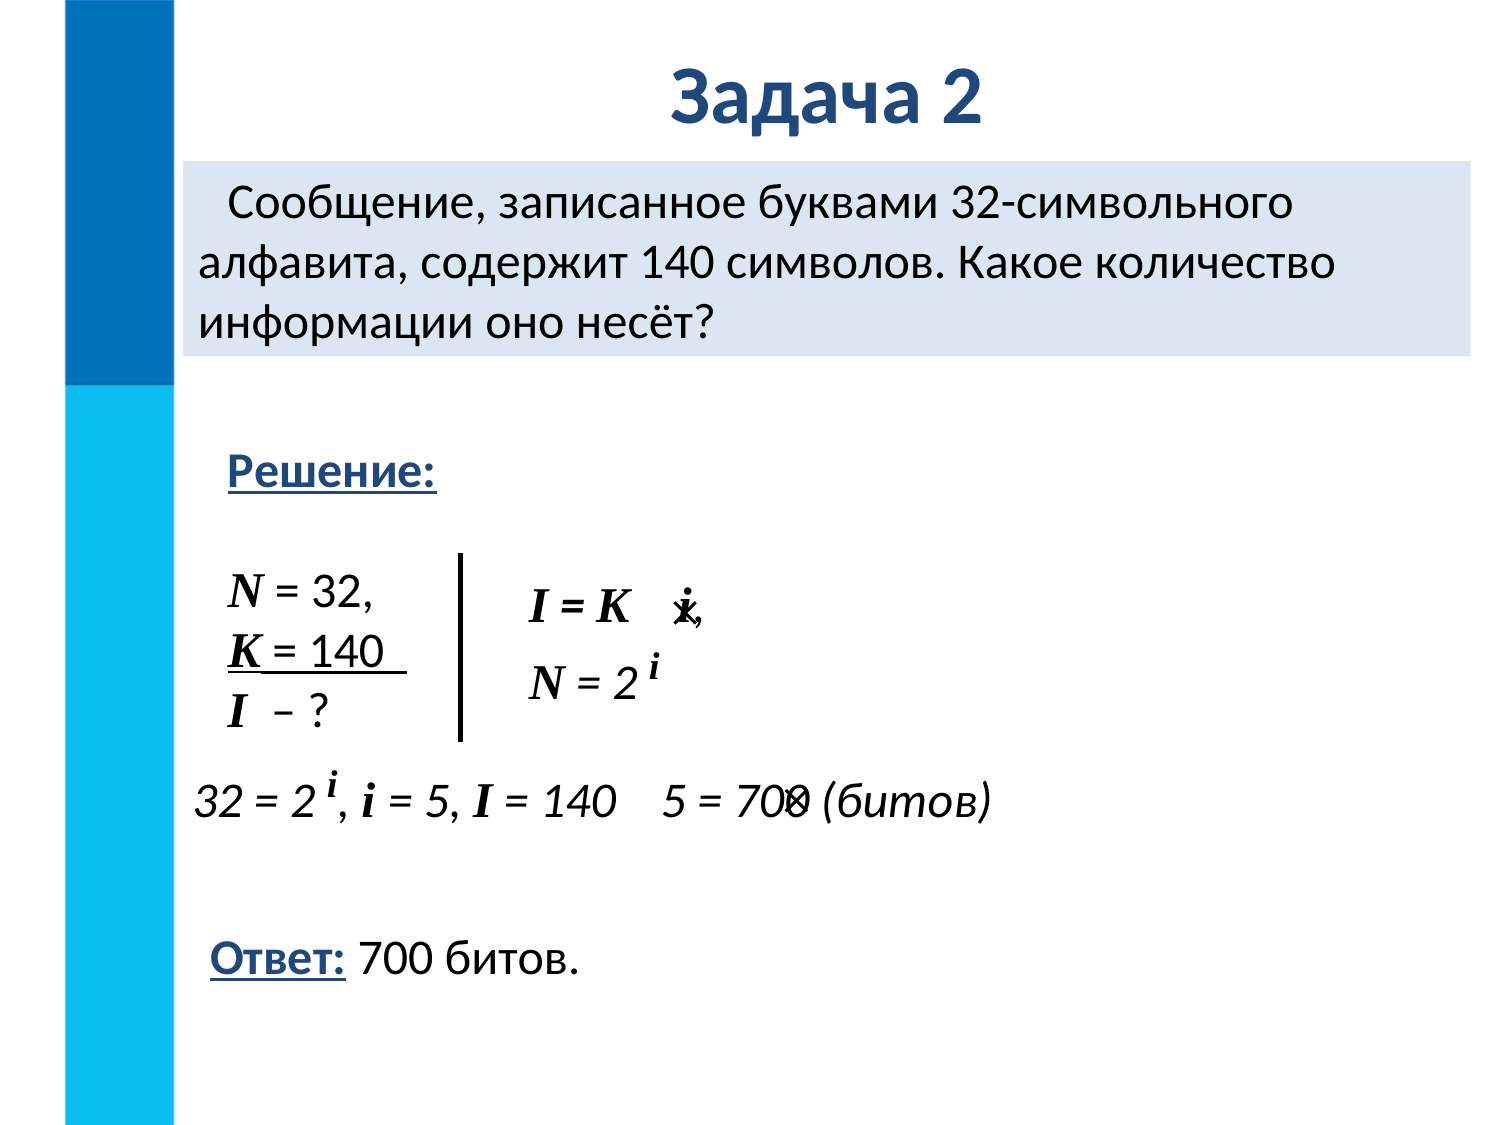

Задача 2
Сообщение, записанное буквами 32-символьного алфавита, содержит 140 символов. Какое количество информации оно несёт?
Решение:
N = 32,
K = 140
I – ?
I = K i,
N = 2 i

32 = 2 i, i = 5, I = 140 5 = 700 (битов)

Ответ: 700 битов.